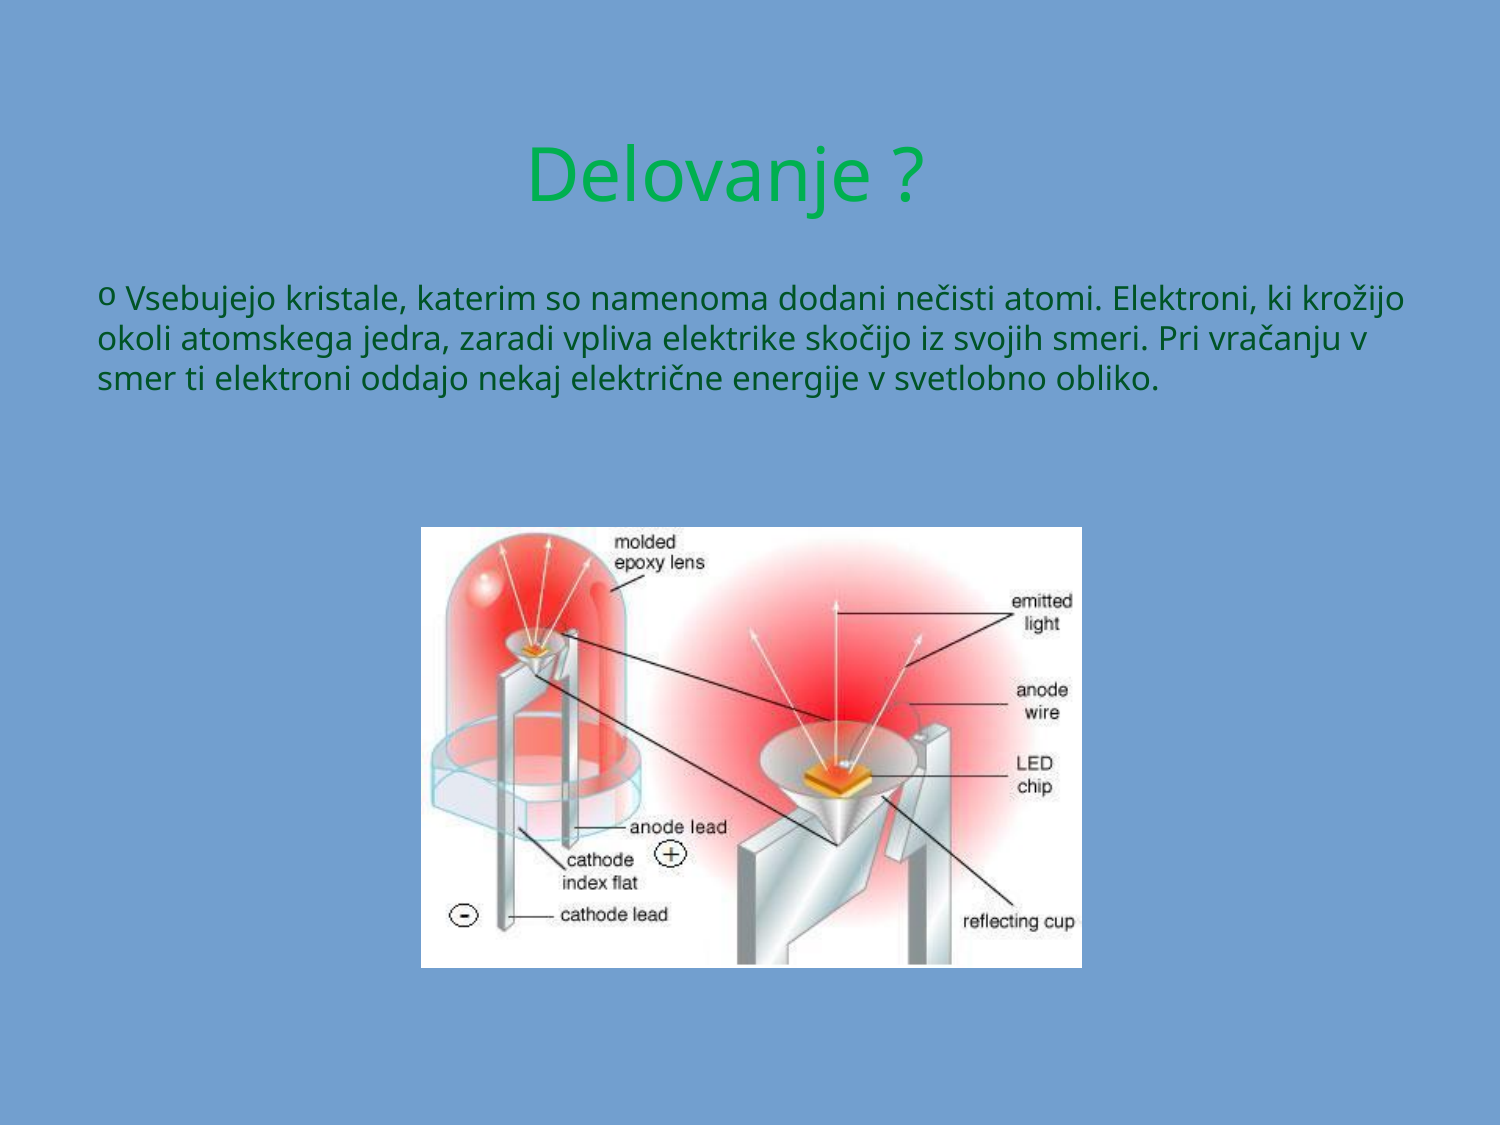

# Delovanje ?
 Vsebujejo kristale, katerim so namenoma dodani nečisti atomi. Elektroni, ki krožijo okoli atomskega jedra, zaradi vpliva elektrike skočijo iz svojih smeri. Pri vračanju v smer ti elektroni oddajo nekaj električne energije v svetlobno obliko.